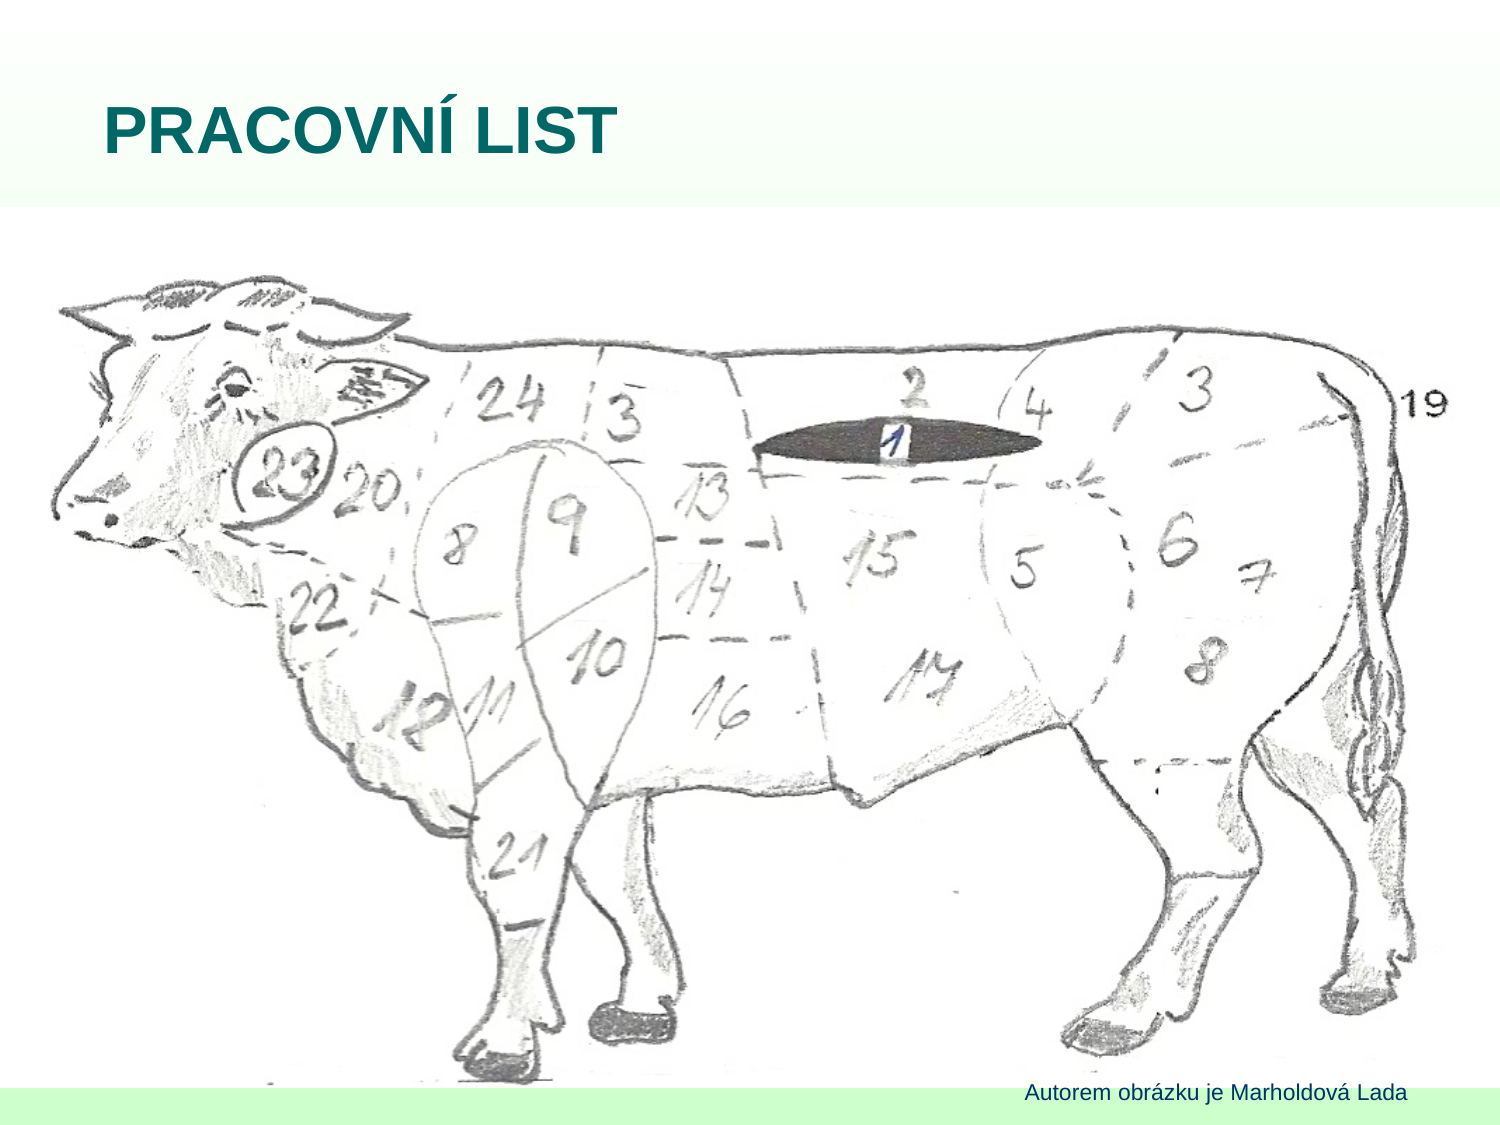

# PRACOVNÍ LIST
Autorem obrázku je Marholdová Lada